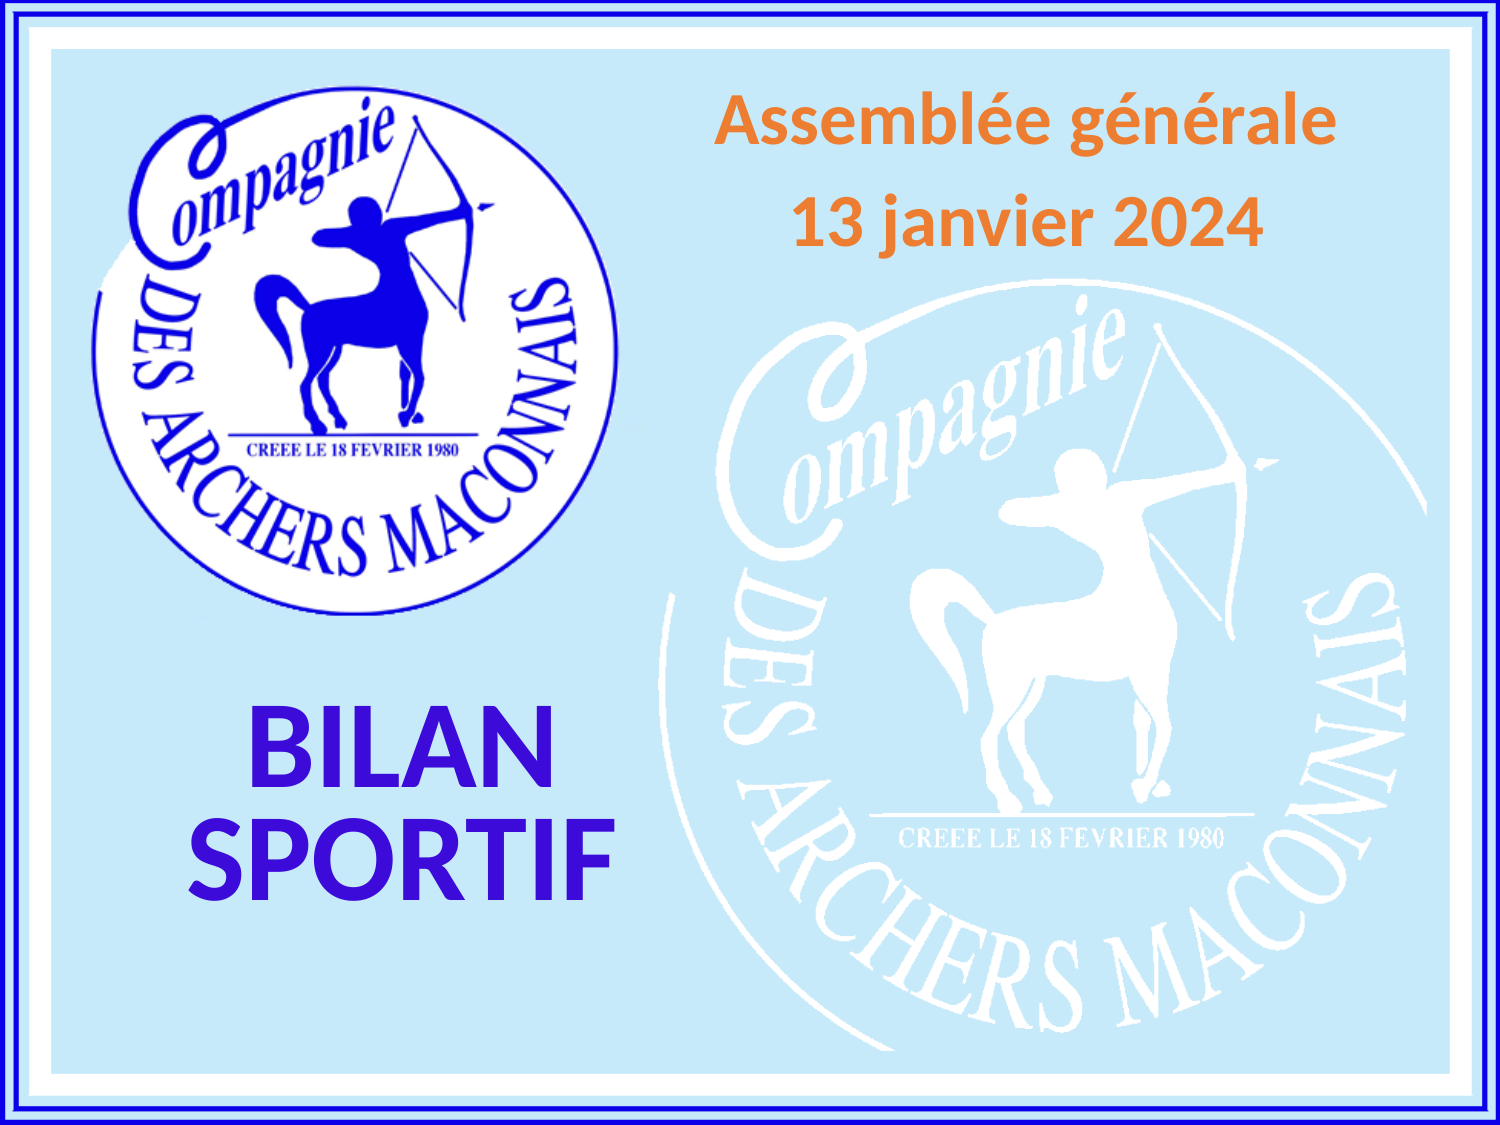

# Assemblée générale
13 janvier 2024
BILAN SPORTIF